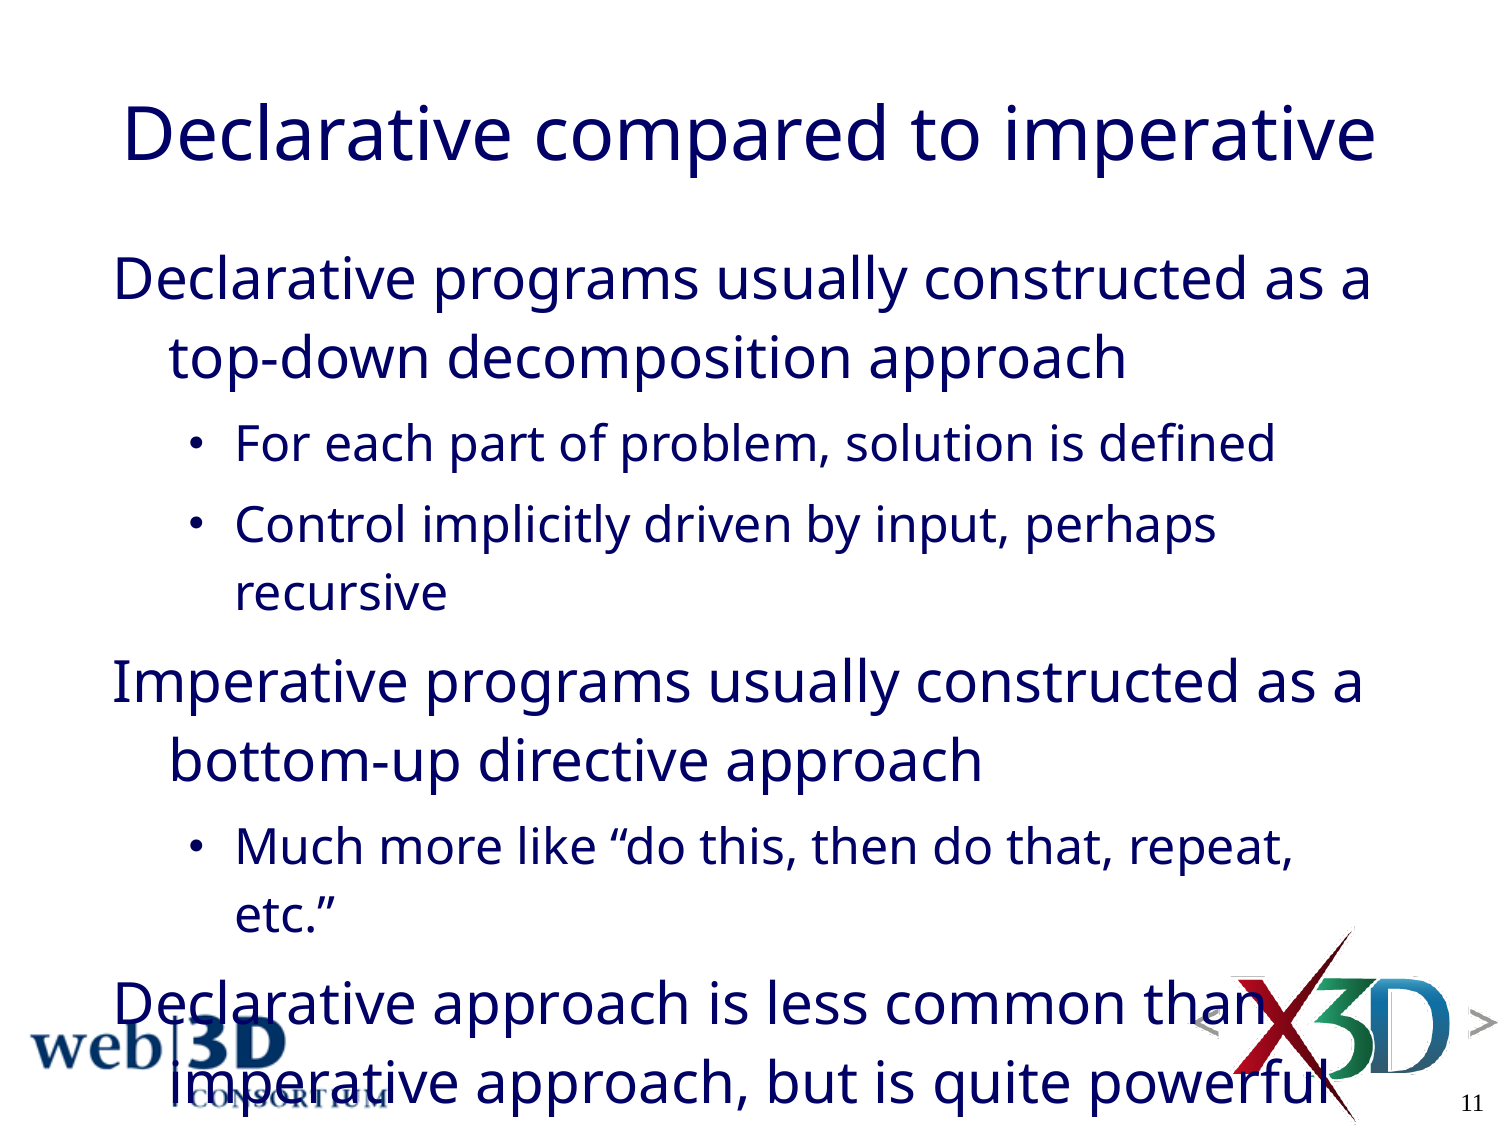

# Declarative compared to imperative
Declarative programs usually constructed as a top-down decomposition approach
For each part of problem, solution is defined
Control implicitly driven by input, perhaps recursive
Imperative programs usually constructed as a bottom-up directive approach
Much more like “do this, then do that, repeat, etc.”
Declarative approach is less common than imperative approach, but is quite powerful
Often preferred for many types of problems